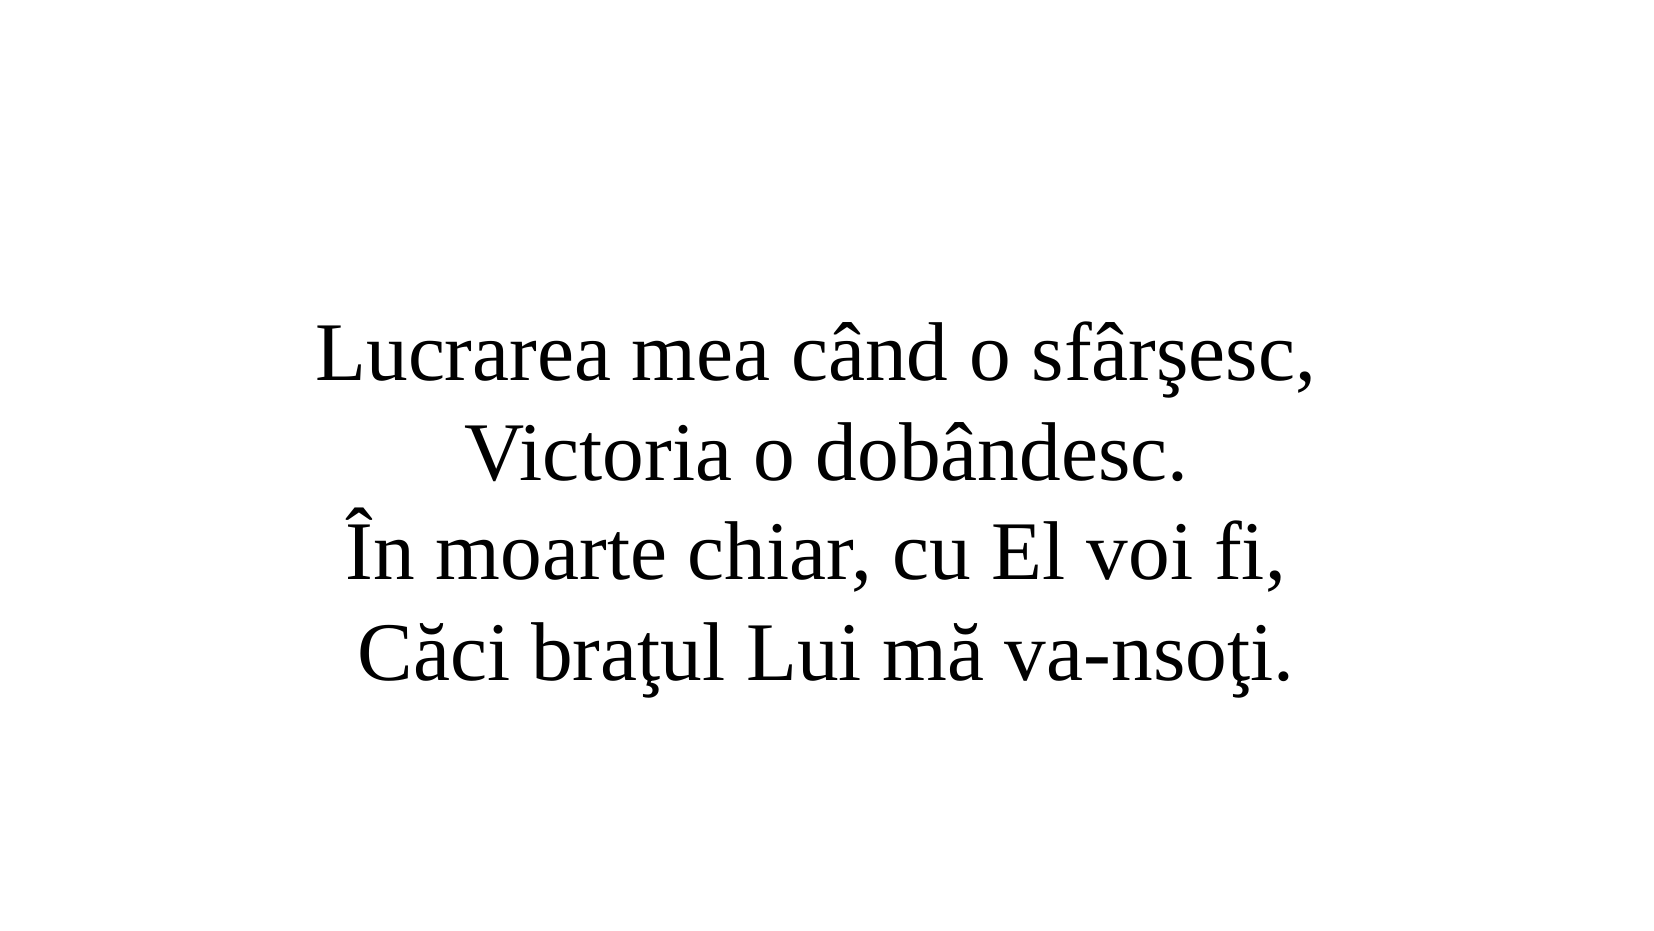

# Lucrarea mea când o sfârşesc, Victoria o dobândesc. În moarte chiar, cu El voi fi, Căci braţul Lui mă va-nsoţi.